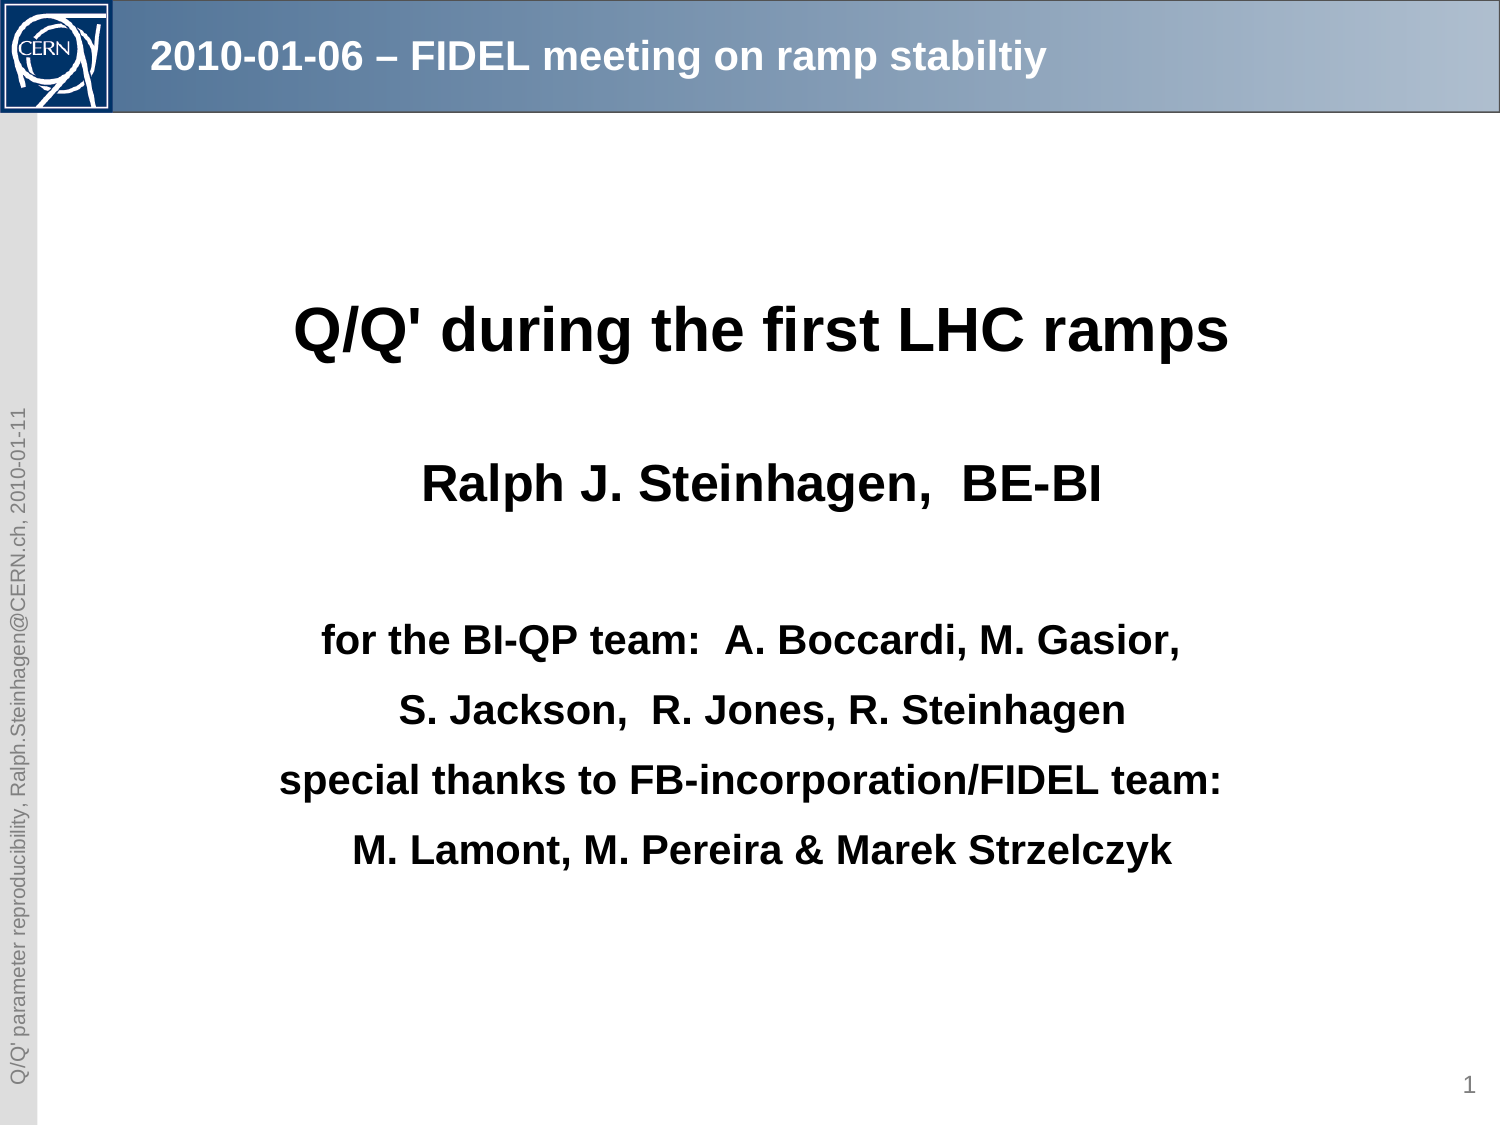

# 2010-01-06 – FIDEL meeting on ramp stabiltiy
Q/Q' during the first LHC ramps
Ralph J. Steinhagen, BE-BI
for the BI-QP team: A. Boccardi, M. Gasior,
S. Jackson, R. Jones, R. Steinhagen
special thanks to FB-incorporation/FIDEL team:
M. Lamont, M. Pereira & Marek Strzelczyk